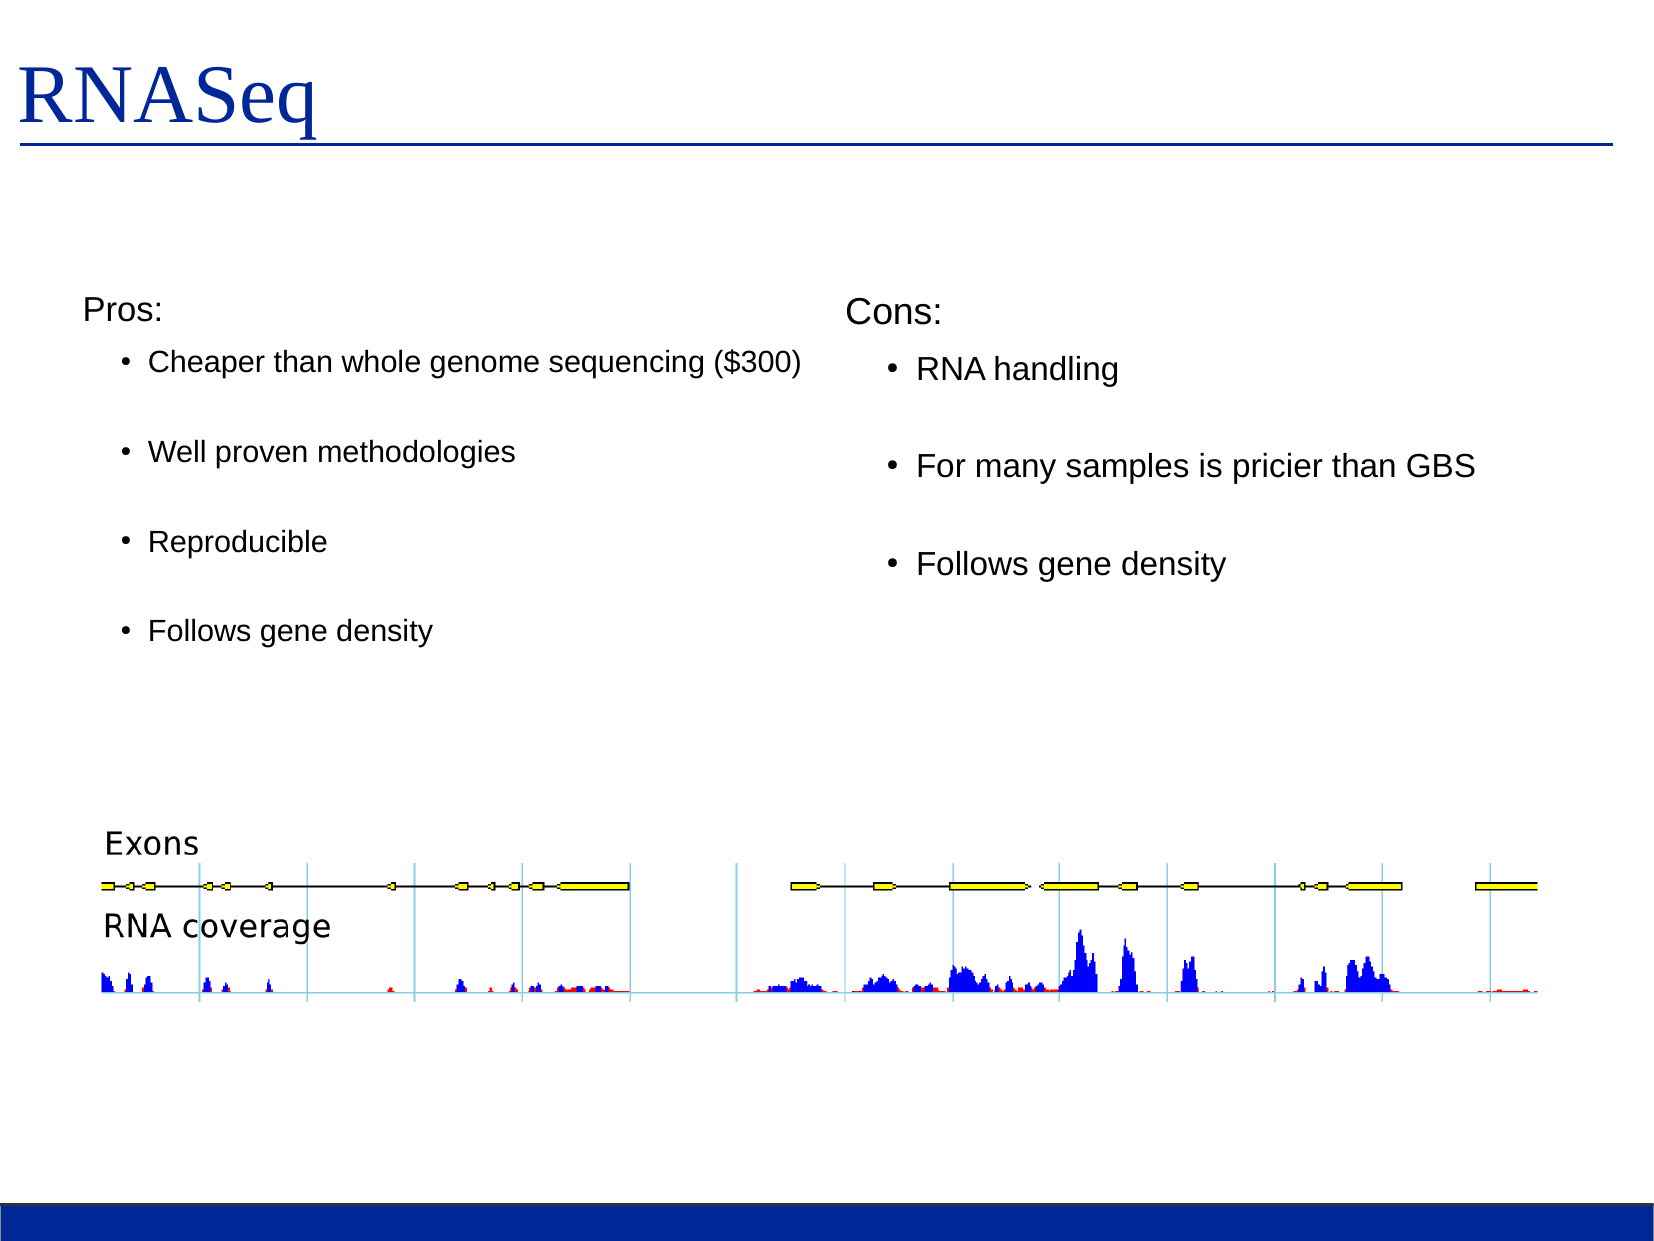

# RNASeq
Pros:
Cheaper than whole genome sequencing ($300)
Well proven methodologies
Reproducible
Follows gene density
Cons:
RNA handling
For many samples is pricier than GBS
Follows gene density